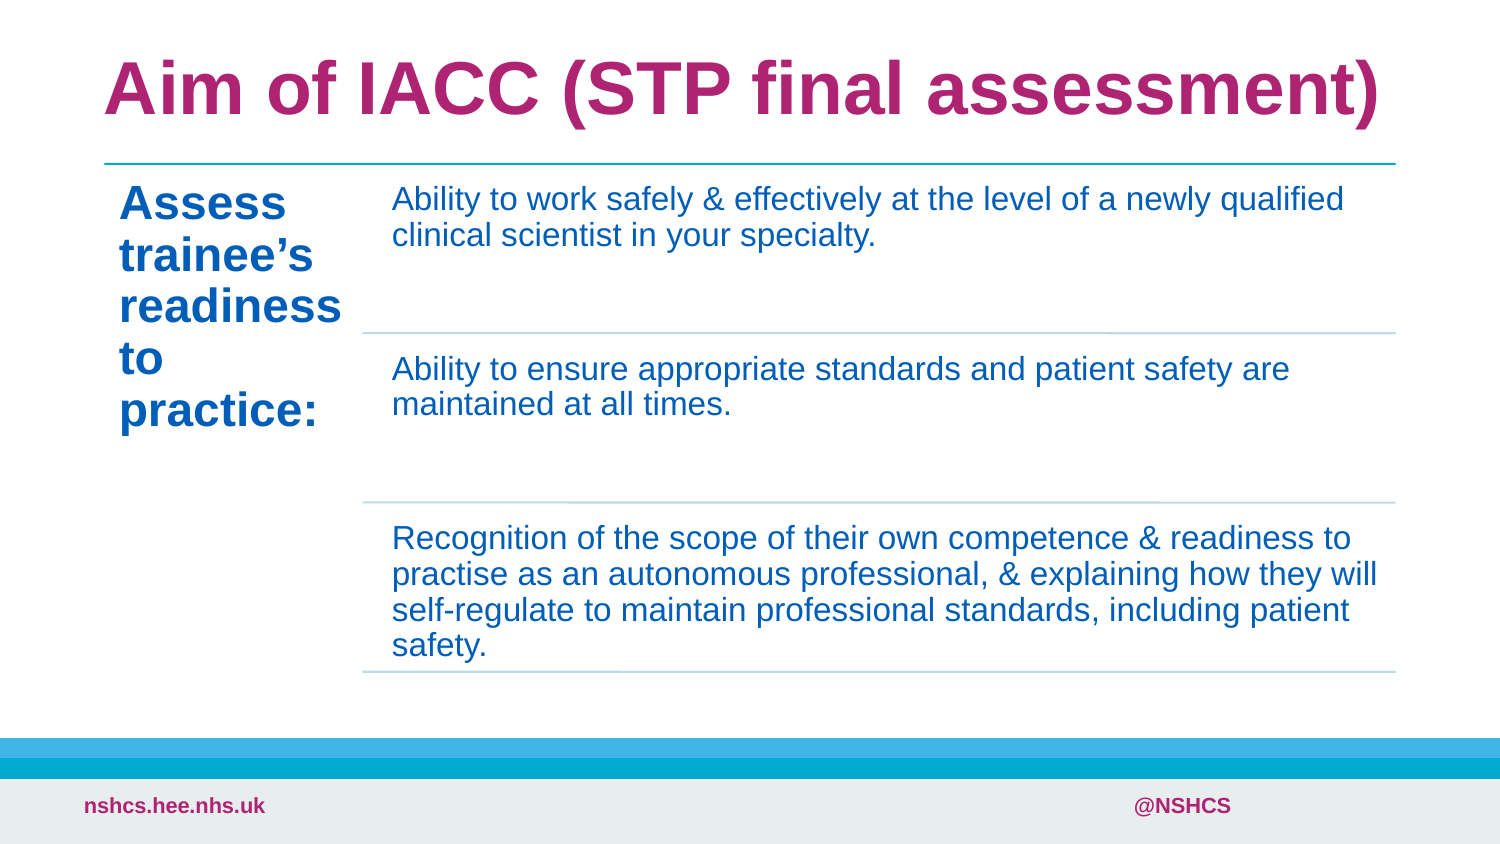

# Aim of IACC (STP final assessment)
Assess trainee’s readiness to practice:
Ability to work safely & effectively at the level of a newly qualified clinical scientist in your specialty.
Ability to ensure appropriate standards and patient safety are maintained at all times.
Recognition of the scope of their own competence & readiness to practise as an autonomous professional, & explaining how they will self-regulate to maintain professional standards, including patient safety.